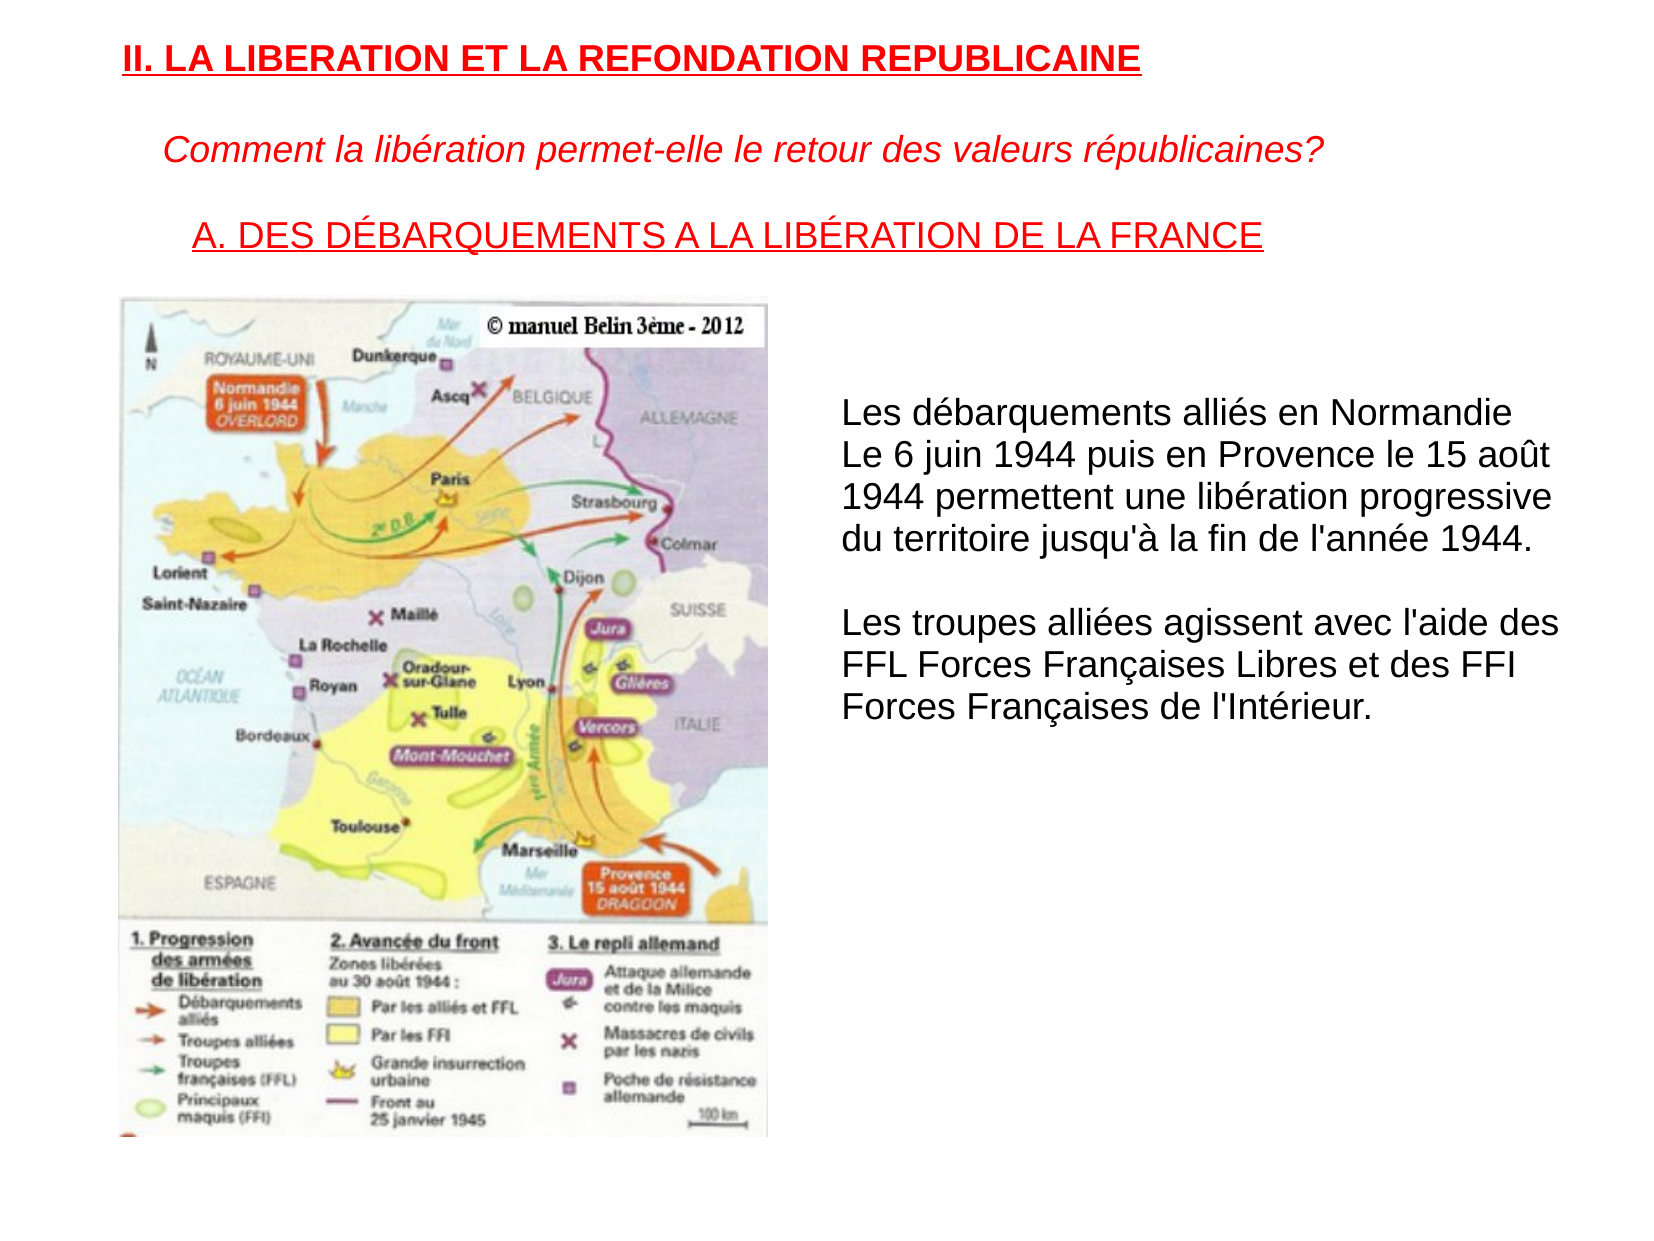

II. LA LIBERATION ET LA REFONDATION REPUBLICAINE
Comment la libération permet-elle le retour des valeurs républicaines?
A. DES DÉBARQUEMENTS A LA LIBÉRATION DE LA FRANCE
Les débarquements alliés en Normandie
Le 6 juin 1944 puis en Provence le 15 août
1944 permettent une libération progressive
du territoire jusqu'à la fin de l'année 1944.
Les troupes alliées agissent avec l'aide des
FFL Forces Françaises Libres et des FFI
Forces Françaises de l'Intérieur.